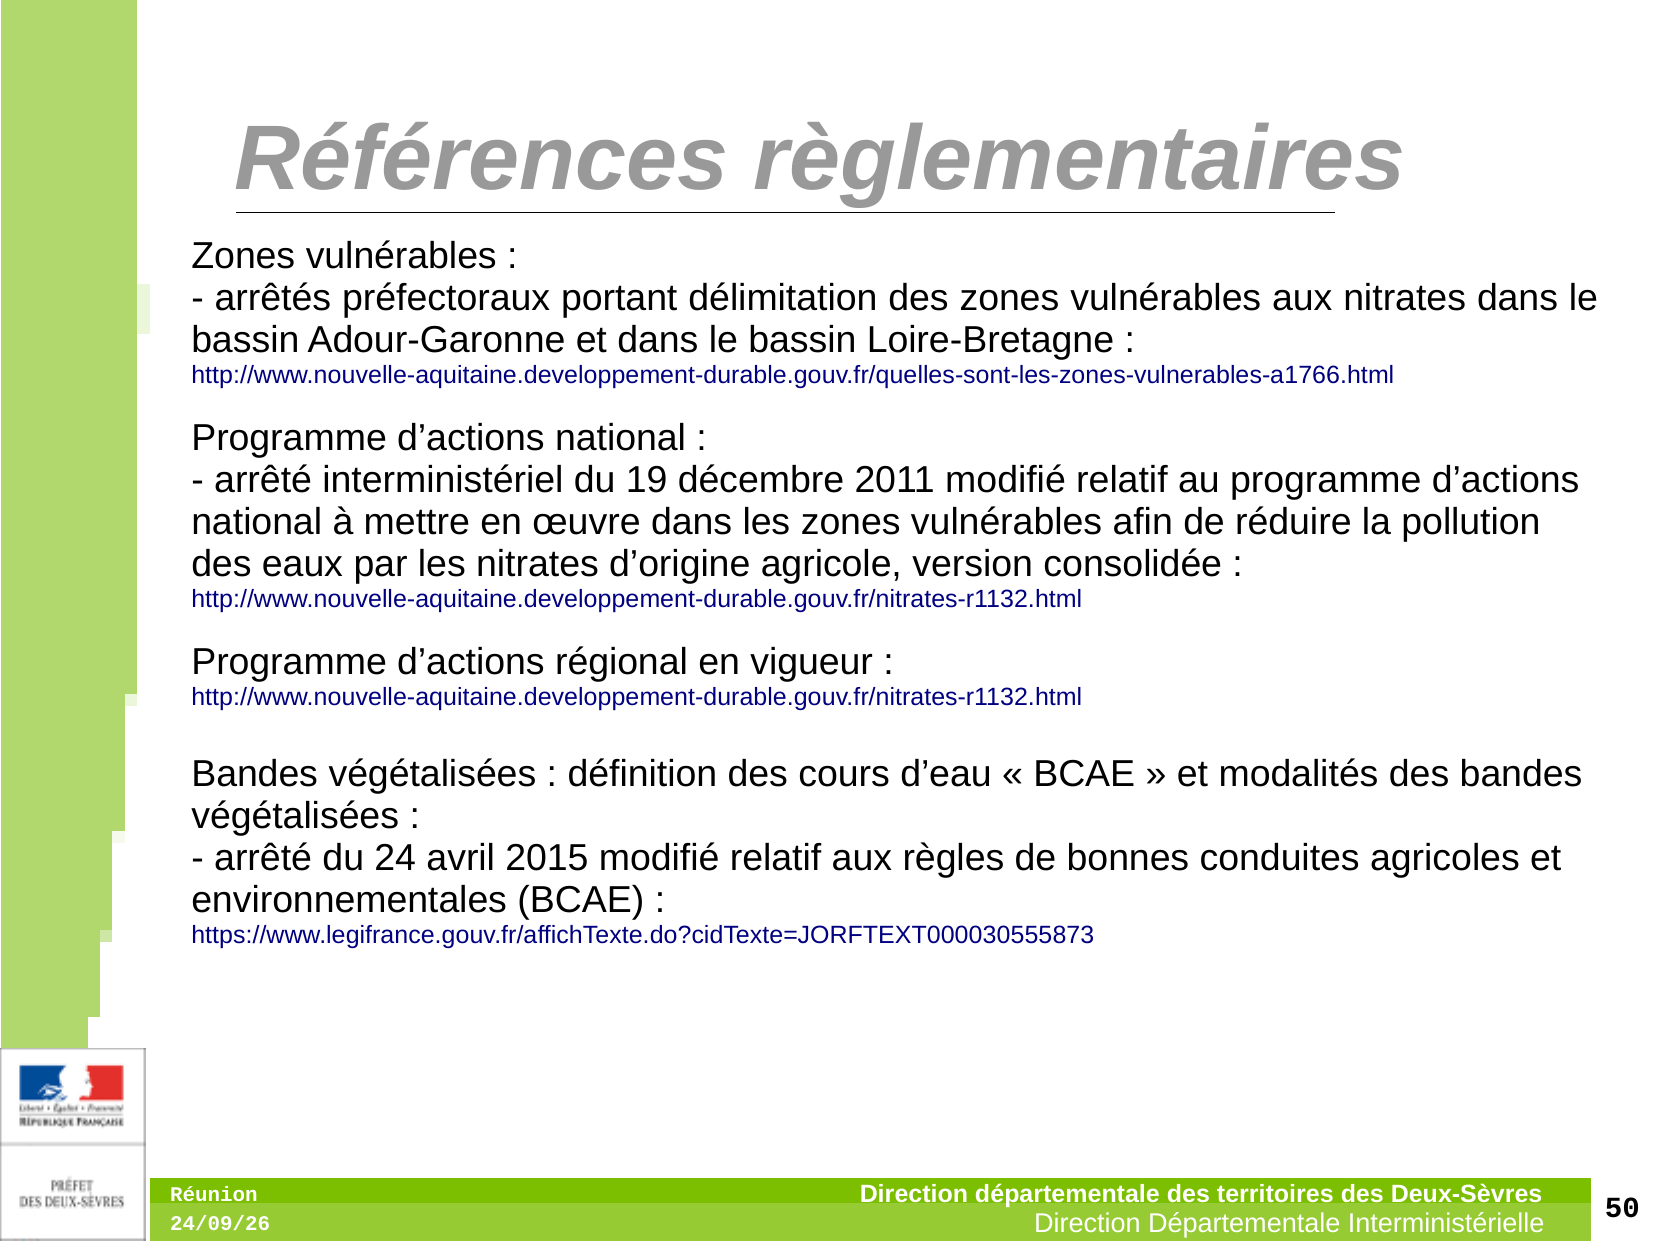

Références règlementaires
Zones vulnérables :
- arrêtés préfectoraux portant délimitation des zones vulnérables aux nitrates dans le bassin Adour-Garonne et dans le bassin Loire-Bretagne :
http://www.nouvelle-aquitaine.developpement-durable.gouv.fr/quelles-sont-les-zones-vulnerables-a1766.html
Programme d’actions national :
- arrêté interministériel du 19 décembre 2011 modifié relatif au programme d’actions national à mettre en œuvre dans les zones vulnérables afin de réduire la pollution des eaux par les nitrates d’origine agricole, version consolidée :
http://www.nouvelle-aquitaine.developpement-durable.gouv.fr/nitrates-r1132.html
Programme d’actions régional en vigueur :
http://www.nouvelle-aquitaine.developpement-durable.gouv.fr/nitrates-r1132.html
Bandes végétalisées : définition des cours d’eau « BCAE » et modalités des bandes végétalisées :
- arrêté du 24 avril 2015 modifié relatif aux règles de bonnes conduites agricoles et environnementales (BCAE) :
https://www.legifrance.gouv.fr/affichTexte.do?cidTexte=JORFTEXT000030555873
Réunion